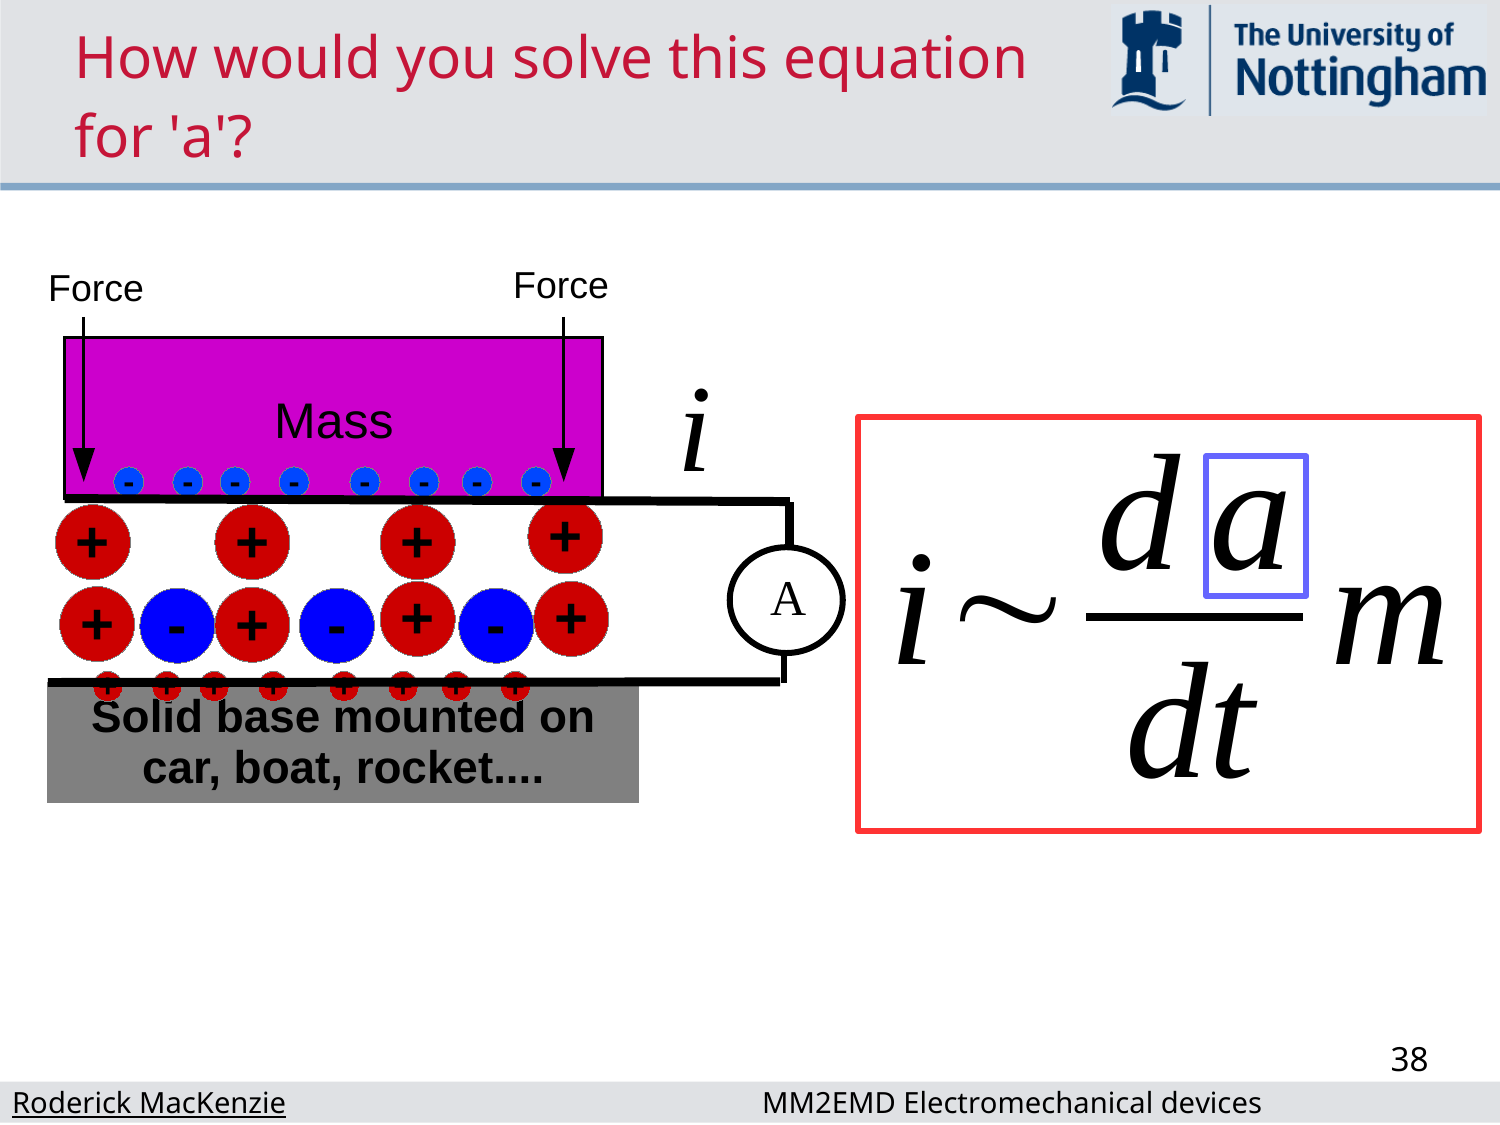

# How would you solve this equation for 'a'?
Force
Force
Mass
-
-
-
-
-
-
-
-
+
+
+
+
A
+
+
+
+
-
-
-
+
+
+
+
+
+
+
+
Solid base mounted on
car, boat, rocket....